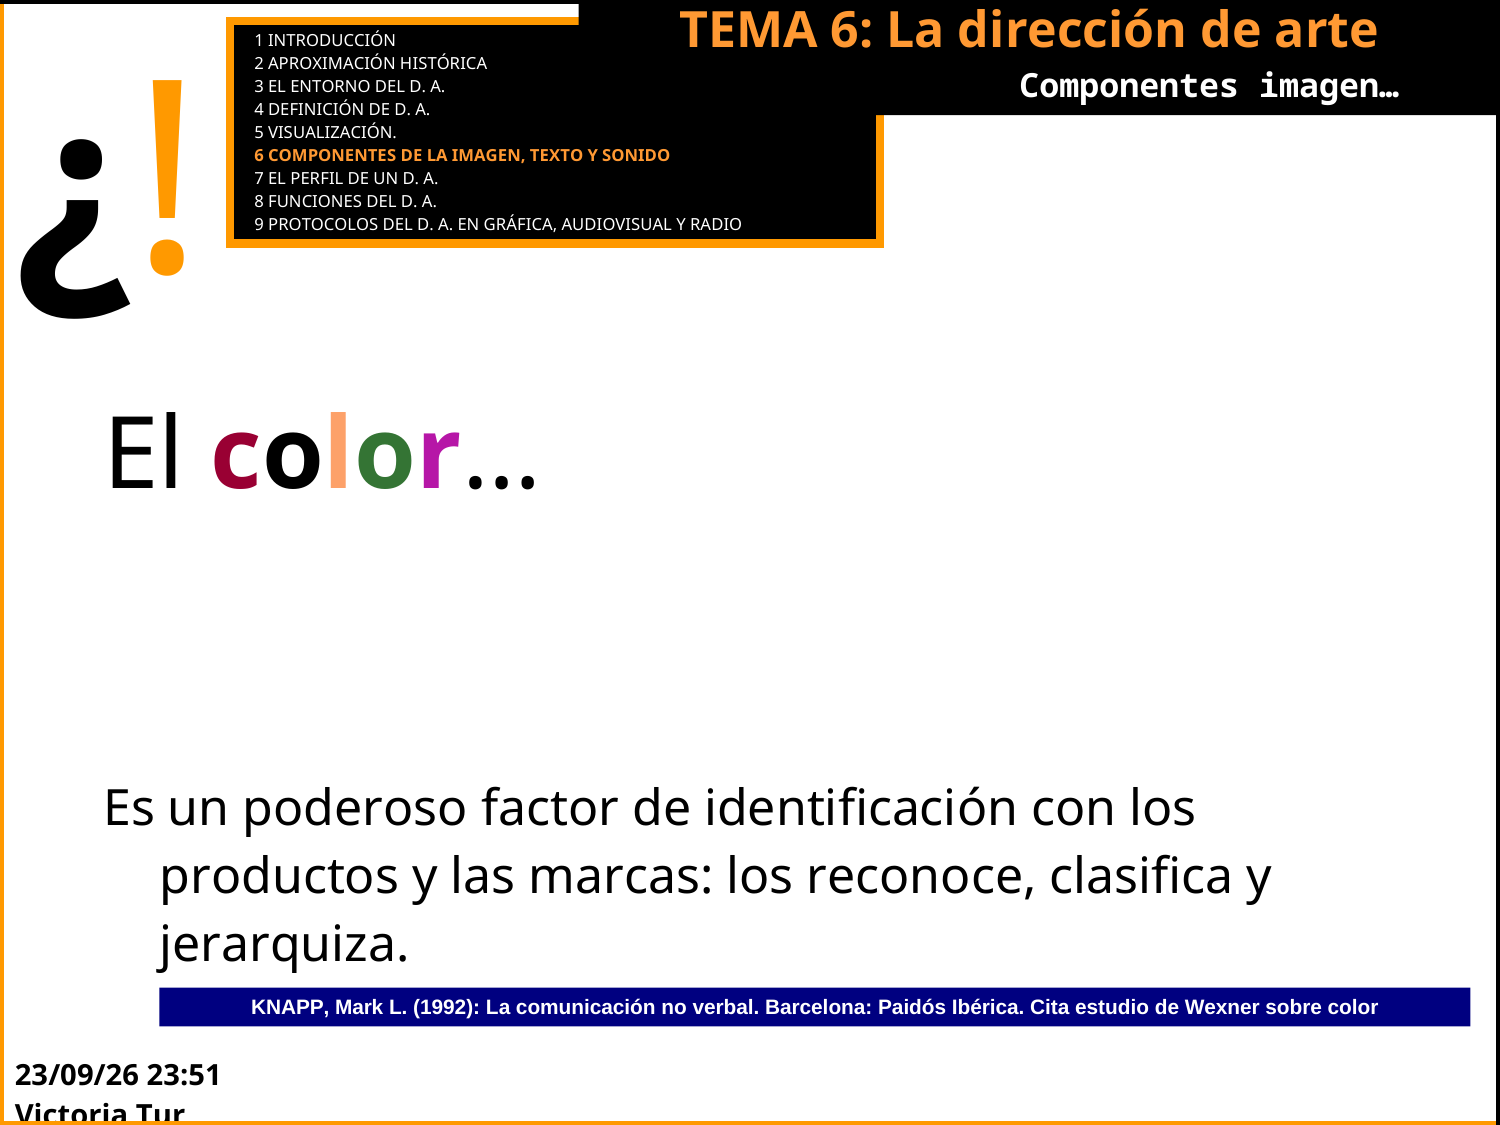

TEMA 6: La dirección de arte
Componentes imagen…
1 INTRODUCCIÓN
2 APROXIMACIÓN HISTÓRICA
3 EL ENTORNO DEL D. A.
4 DEFINICIÓN DE D. A.
5 VISUALIZACIÓN.
6 COMPONENTES DE LA IMAGEN, TEXTO Y SONIDO
7 EL PERFIL DE UN D. A.
8 FUNCIONES DEL D. A.
9 PROTOCOLOS DEL D. A. EN GRÁFICA, AUDIOVISUAL Y RADIO
# El color…
Es un poderoso factor de identificación con los productos y las marcas: los reconoce, clasifica y jerarquiza.
KNAPP, Mark L. (1992): La comunicación no verbal. Barcelona: Paidós Ibérica. Cita estudio de Wexner sobre color